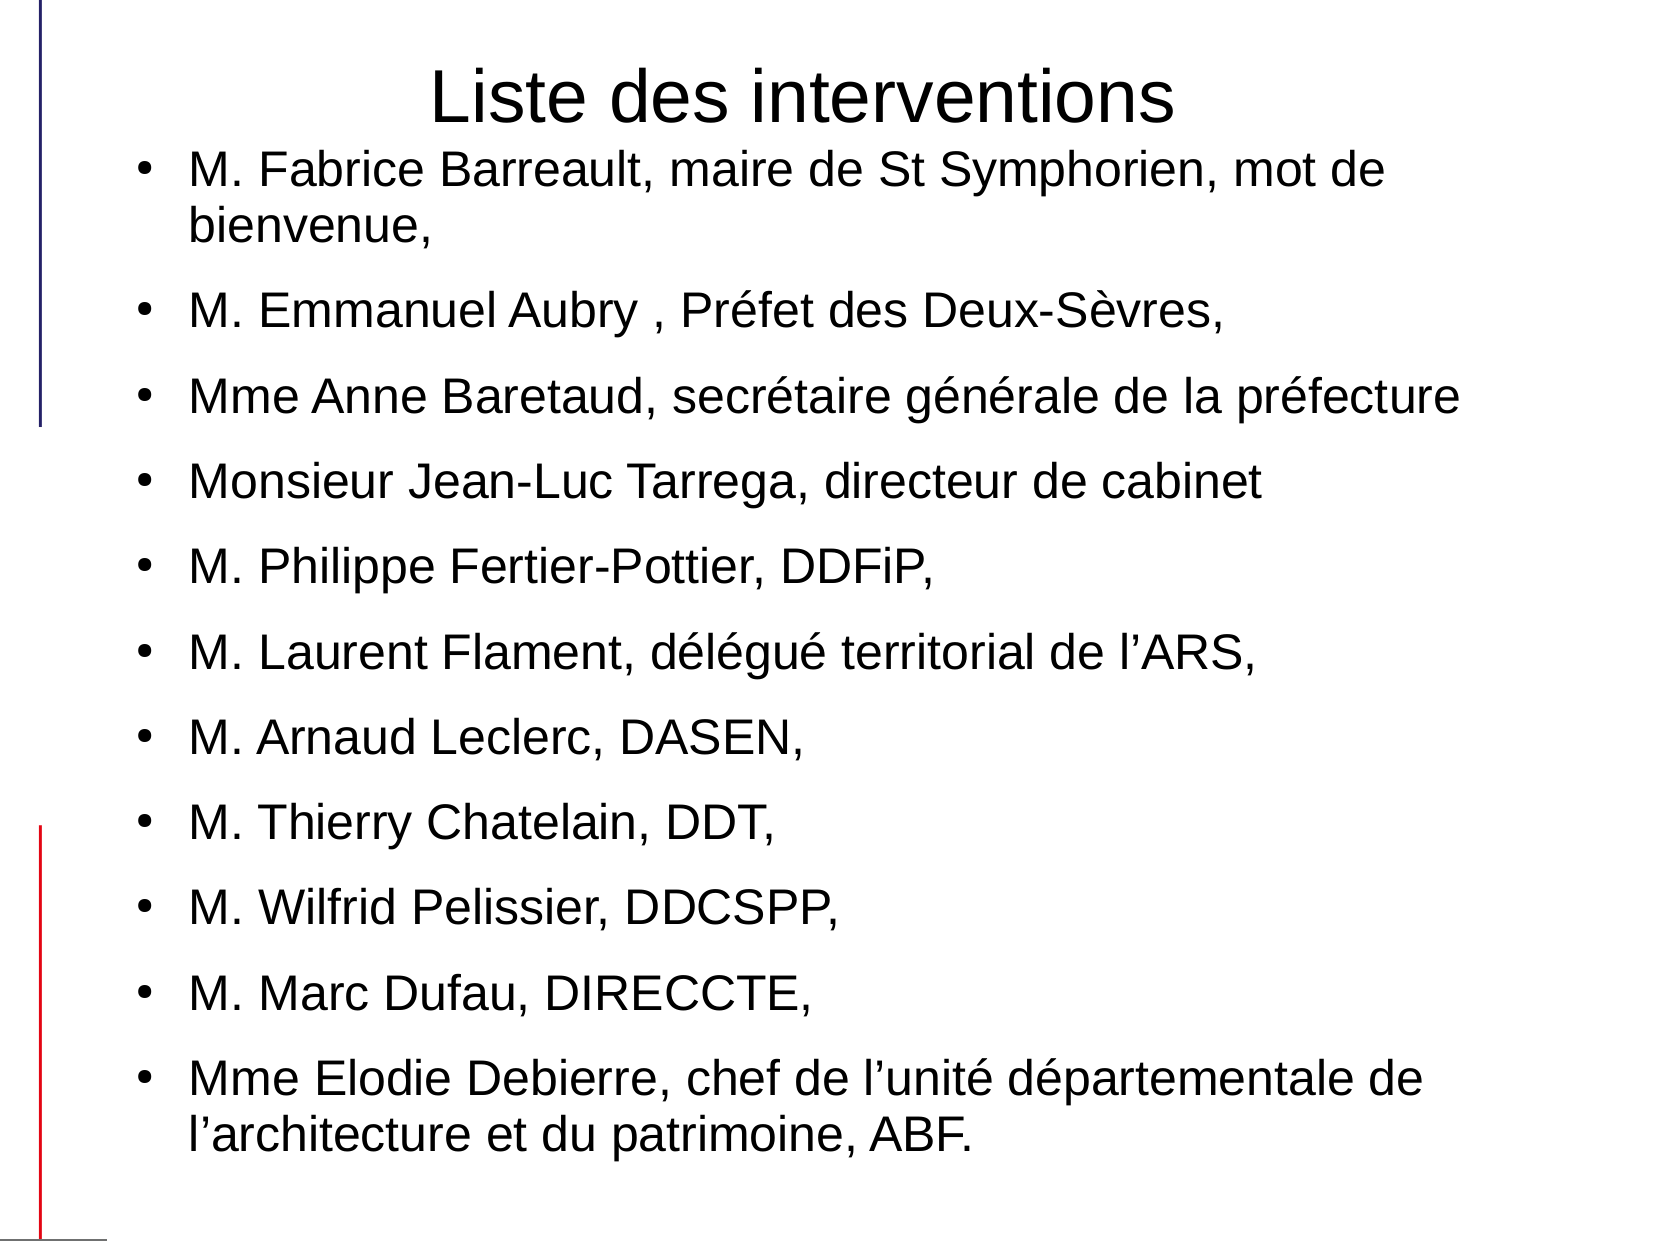

# Liste des interventions
M. Fabrice Barreault, maire de St Symphorien, mot de bienvenue,
M. Emmanuel Aubry , Préfet des Deux-Sèvres,
Mme Anne Baretaud, secrétaire générale de la préfecture
Monsieur Jean-Luc Tarrega, directeur de cabinet
M. Philippe Fertier-Pottier, DDFiP,
M. Laurent Flament, délégué territorial de l’ARS,
M. Arnaud Leclerc, DASEN,
M. Thierry Chatelain, DDT,
M. Wilfrid Pelissier, DDCSPP,
M. Marc Dufau, DIRECCTE,
Mme Elodie Debierre, chef de l’unité départementale de l’architecture et du patrimoine, ABF.